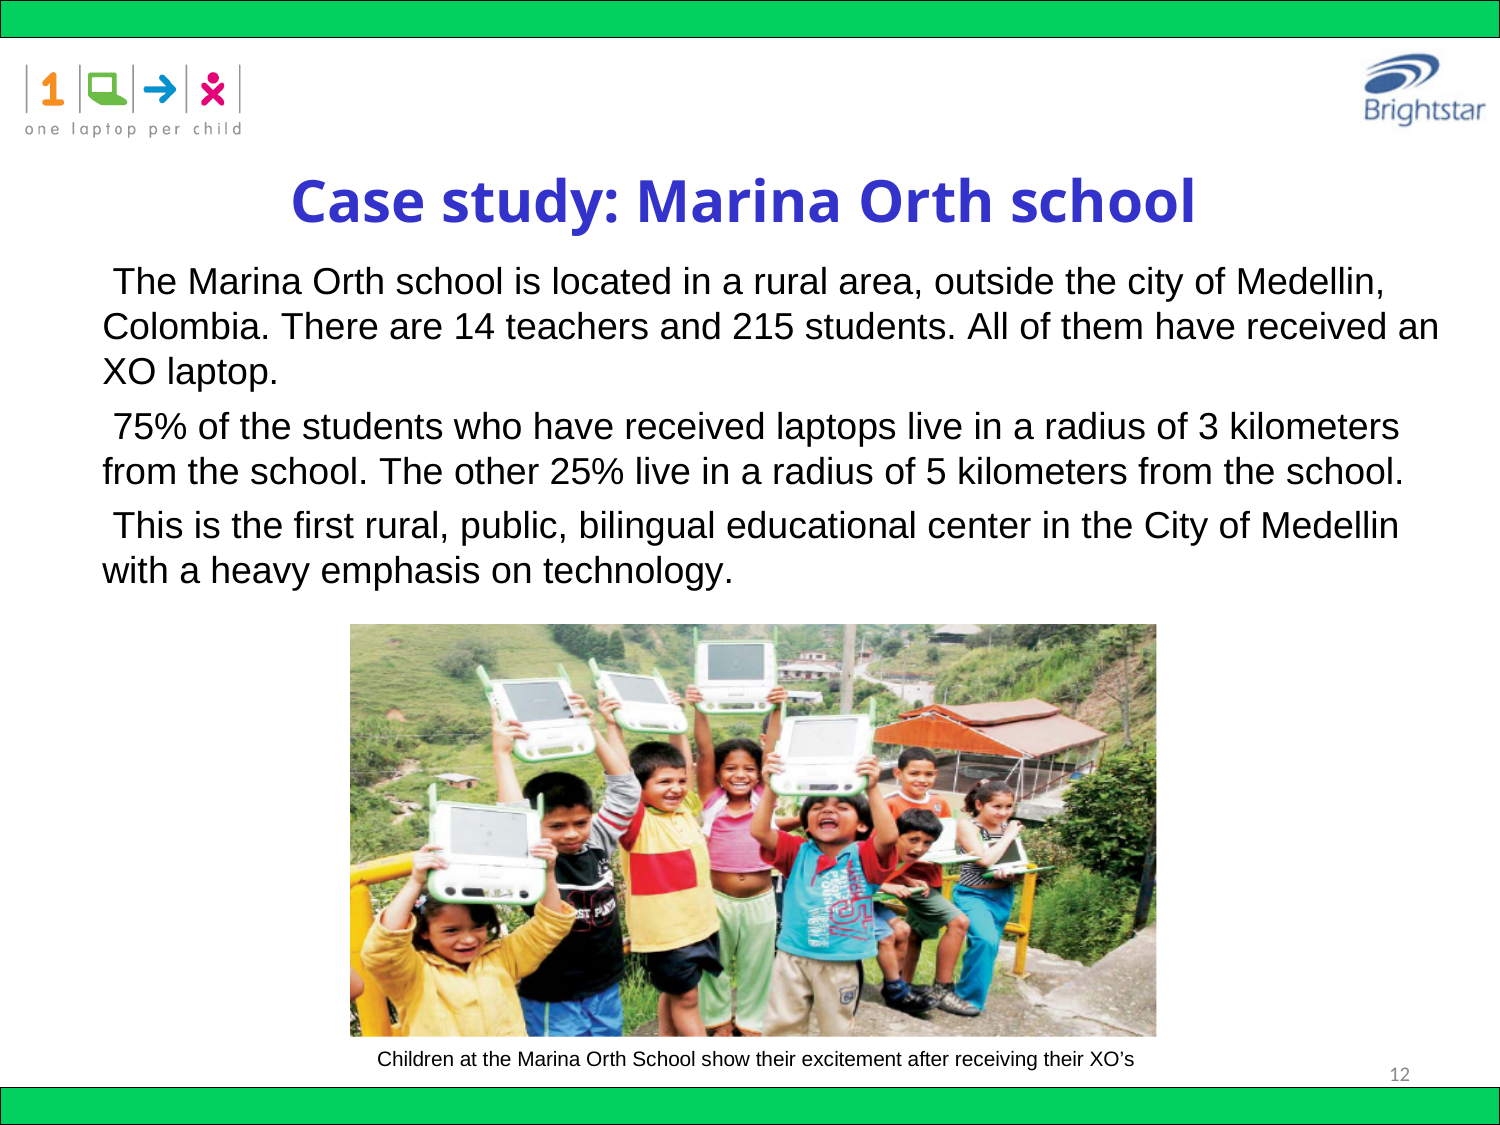

# Case study: Marina Orth school
 The Marina Orth school is located in a rural area, outside the city of Medellin, Colombia. There are 14 teachers and 215 students. All of them have received an XO laptop.
 75% of the students who have received laptops live in a radius of 3 kilometers from the school. The other 25% live in a radius of 5 kilometers from the school.
 This is the first rural, public, bilingual educational center in the City of Medellin with a heavy emphasis on technology.
Children at the Marina Orth School show their excitement after receiving their XO’s